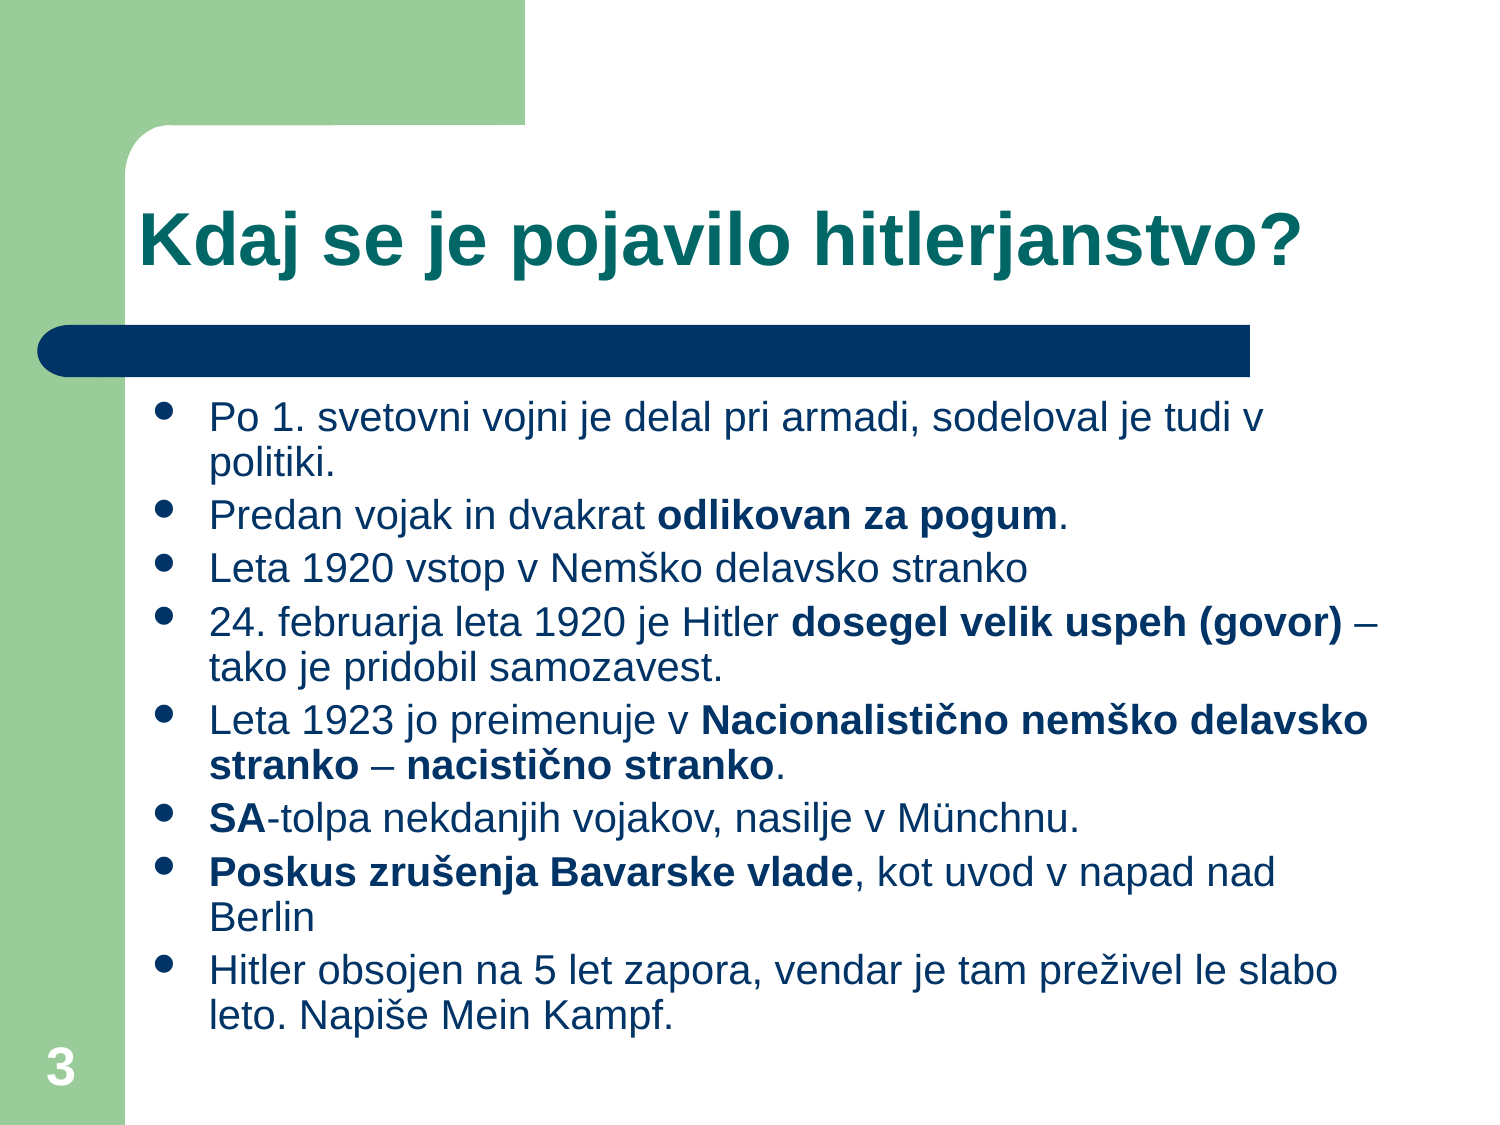

# Kdaj se je pojavilo hitlerjanstvo?
Po 1. svetovni vojni je delal pri armadi, sodeloval je tudi v politiki.
Predan vojak in dvakrat odlikovan za pogum.
Leta 1920 vstop v Nemško delavsko stranko
24. februarja leta 1920 je Hitler dosegel velik uspeh (govor) – tako je pridobil samozavest.
Leta 1923 jo preimenuje v Nacionalistično nemško delavsko stranko – nacistično stranko.
SA-tolpa nekdanjih vojakov, nasilje v Münchnu.
Poskus zrušenja Bavarske vlade, kot uvod v napad nad Berlin
Hitler obsojen na 5 let zapora, vendar je tam preživel le slabo leto. Napiše Mein Kampf.